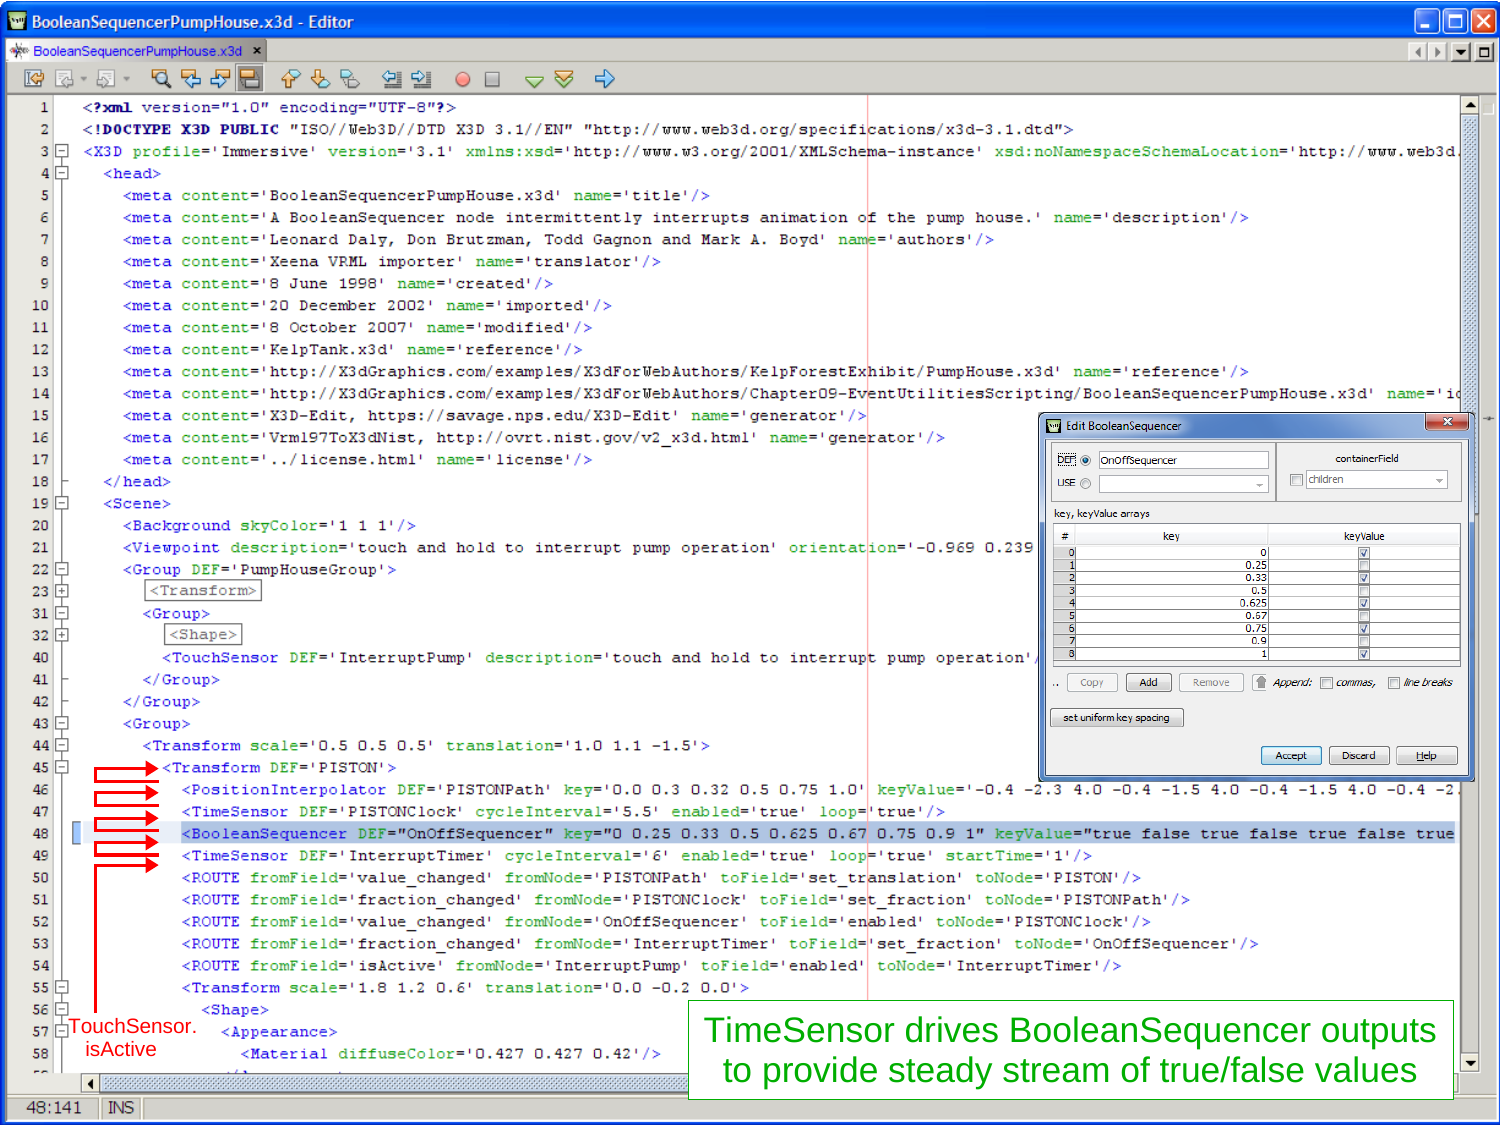

# BooleanSequencer node X3D-Edit
TouchSensor.
 isActive
TimeSensor drives BooleanSequencer outputs to provide steady stream of true/false values